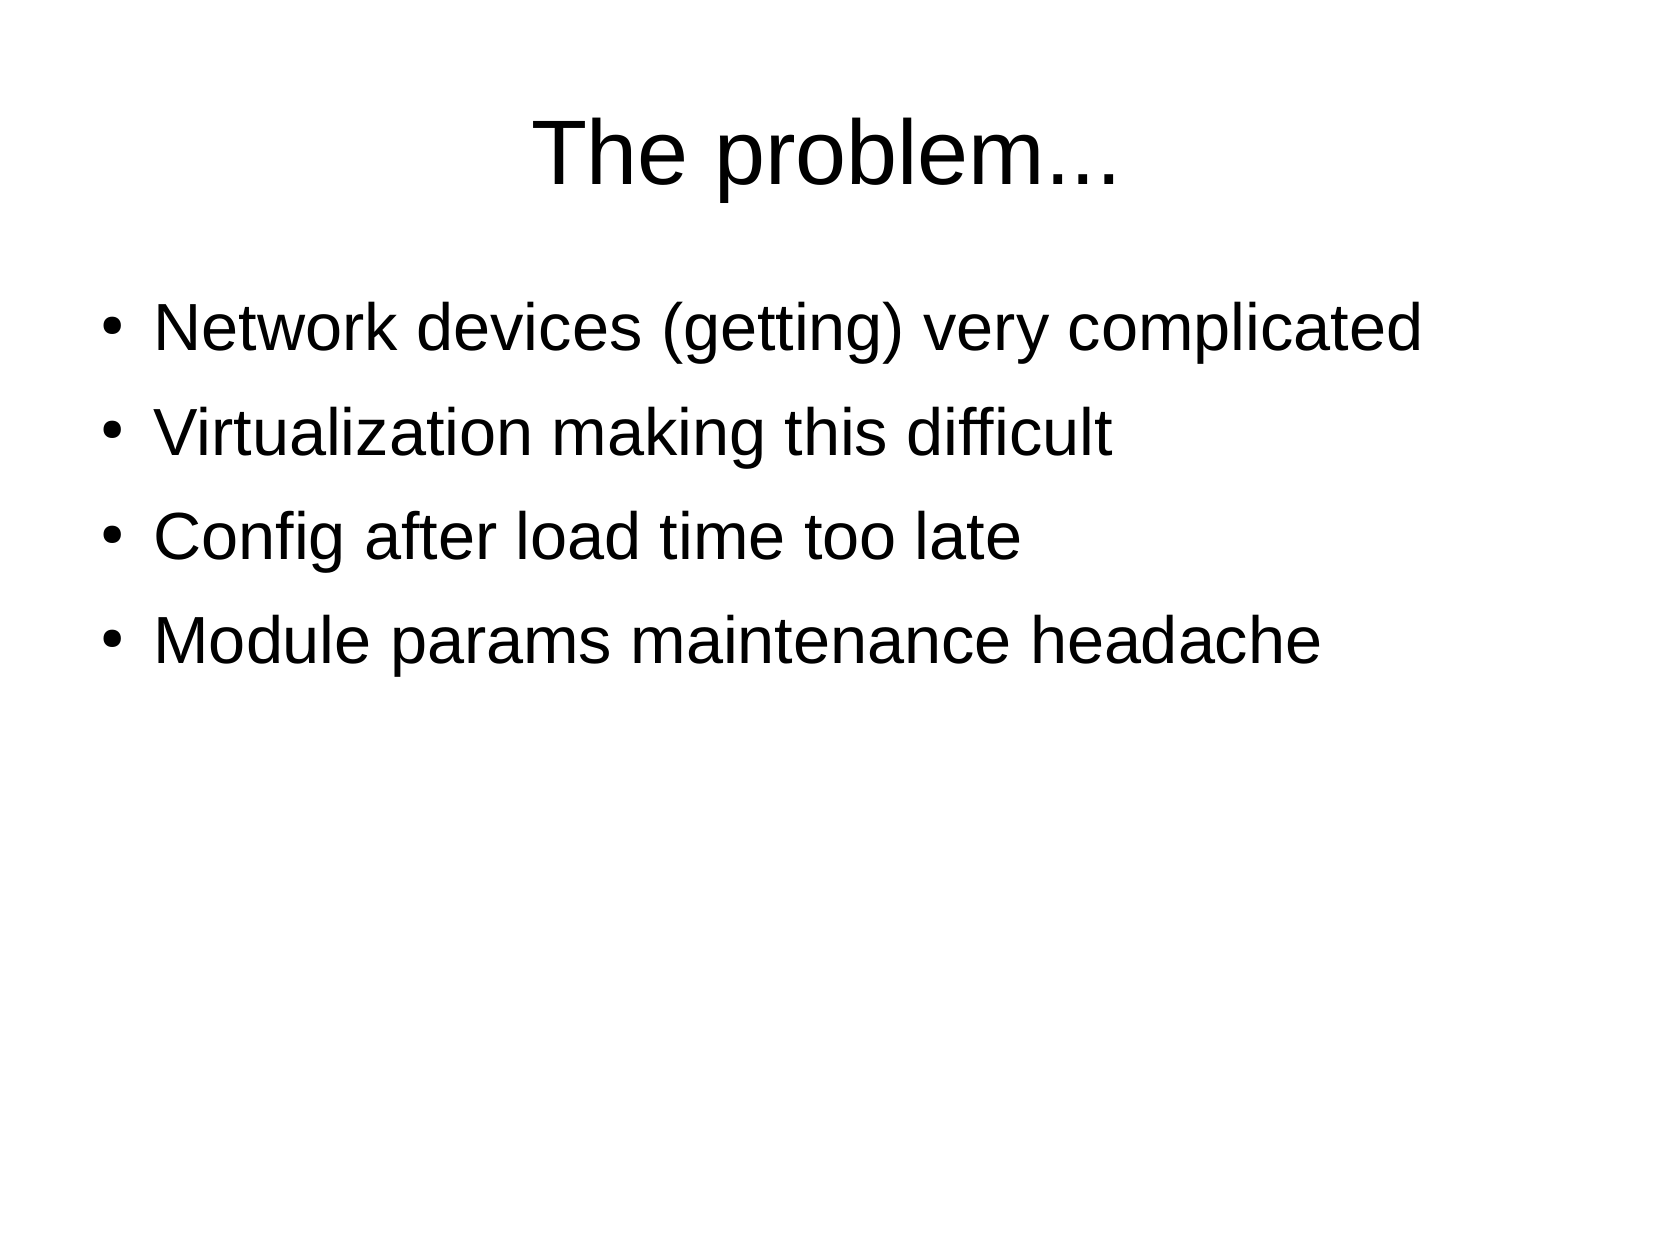

# The problem...
Network devices (getting) very complicated
Virtualization making this difficult
Config after load time too late
Module params maintenance headache